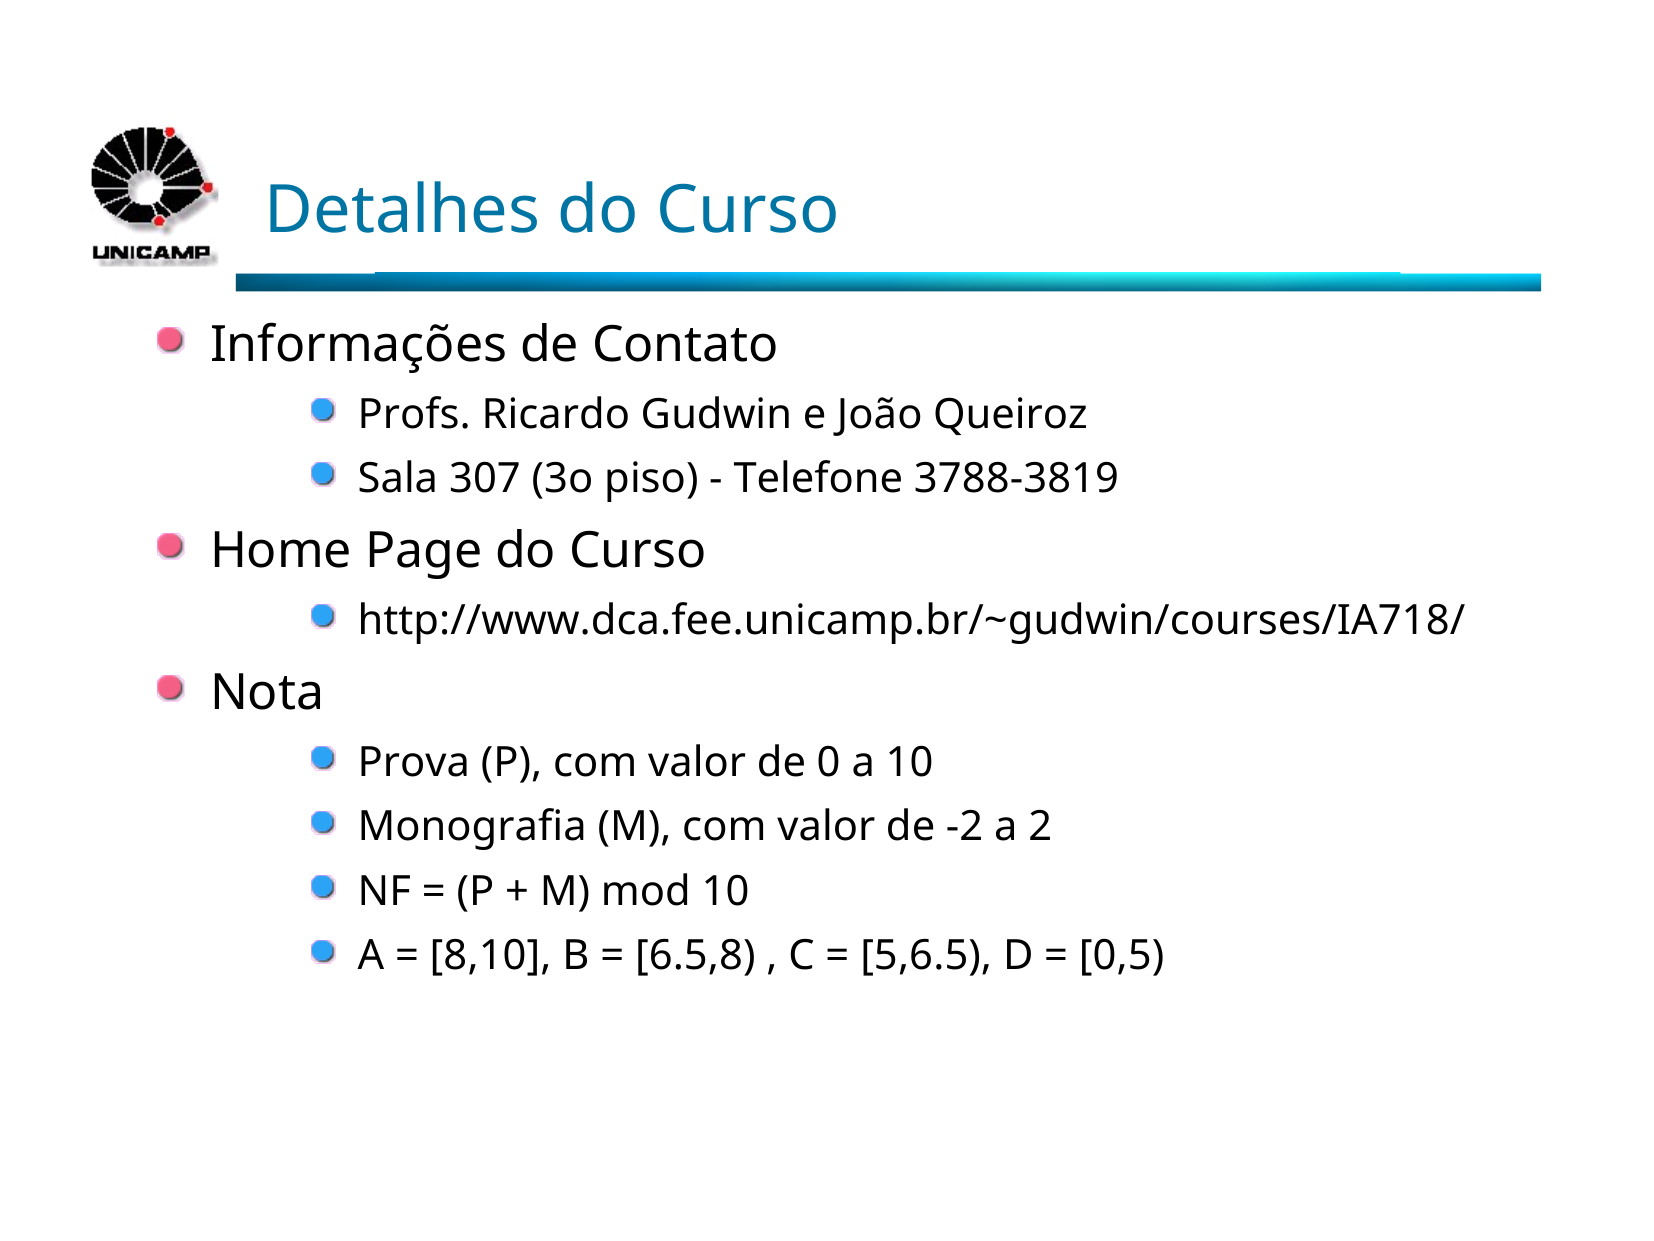

# Detalhes do Curso
Informações de Contato
Profs. Ricardo Gudwin e João Queiroz
Sala 307 (3o piso) - Telefone 3788-3819
Home Page do Curso
http://www.dca.fee.unicamp.br/~gudwin/courses/IA718/
Nota
Prova (P), com valor de 0 a 10
Monografia (M), com valor de -2 a 2
NF = (P + M) mod 10
A = [8,10], B = [6.5,8) , C = [5,6.5), D = [0,5)